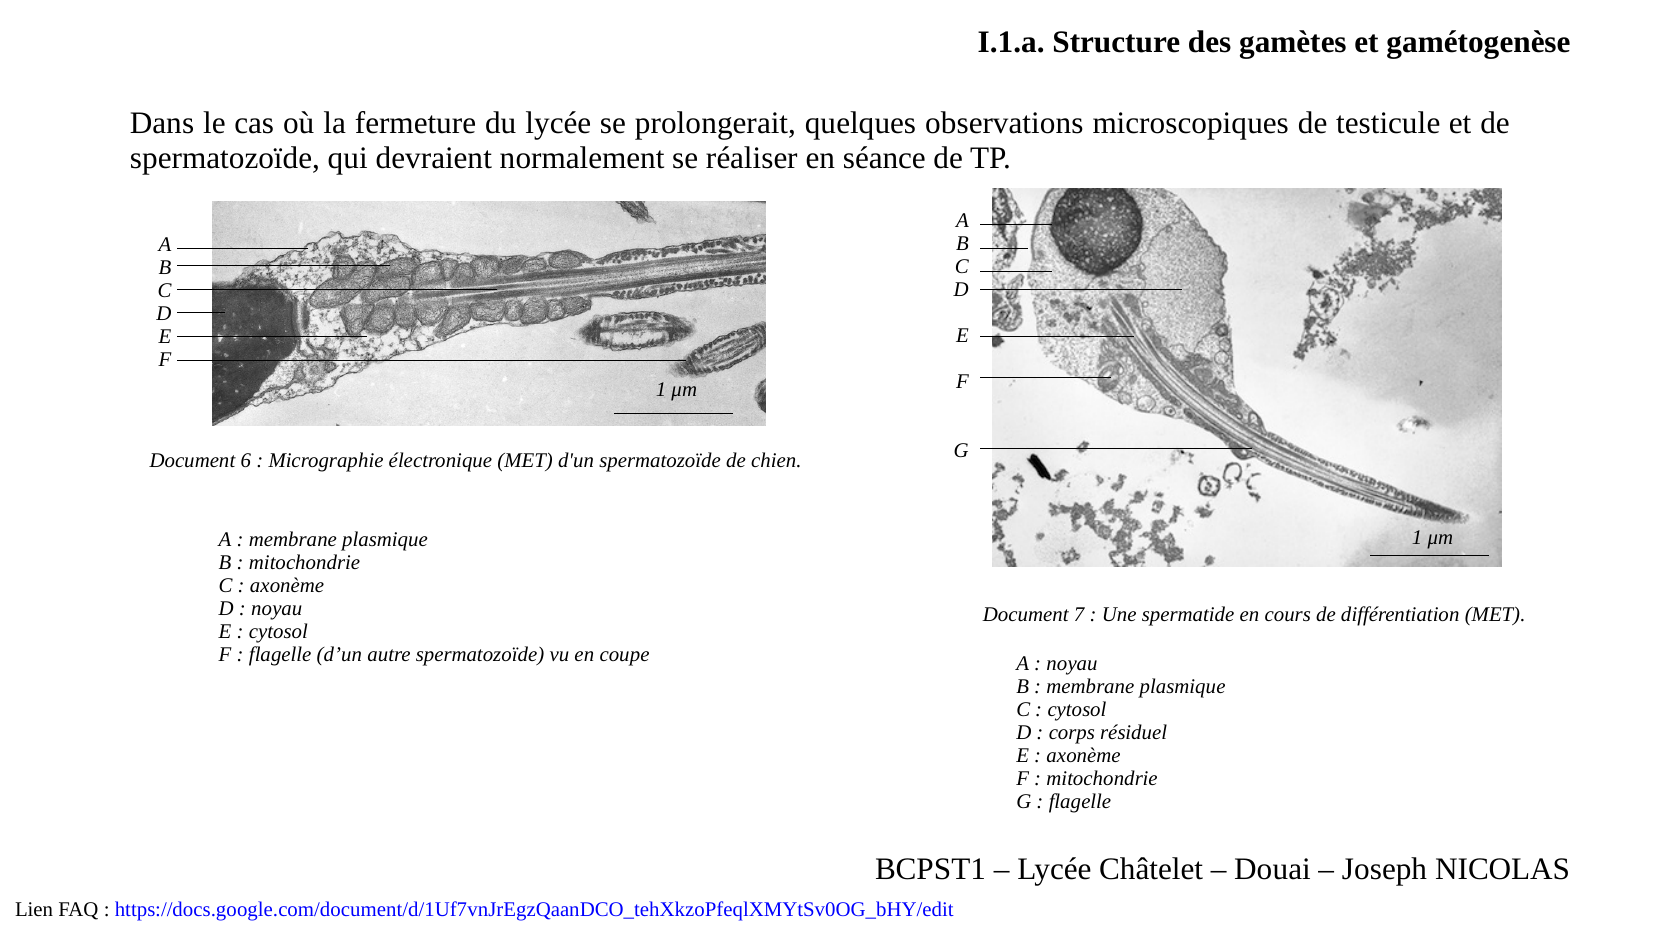

I.1.a. Structure des gamètes et gamétogenèse
Dans le cas où la fermeture du lycée se prolongerait, quelques observations microscopiques de testicule et de spermatozoïde, qui devraient normalement se réaliser en séance de TP.
A
B
C
D
E
F
G
A
B
C
D
E
F
1 μm
Document 6 : Micrographie électronique (MET) d'un spermatozoïde de chien.
1 μm
A : membrane plasmique
B : mitochondrie
C : axonème
D : noyau
E : cytosol
F : flagelle (d’un autre spermatozoïde) vu en coupe
Document 7 : Une spermatide en cours de différentiation (MET).
A : noyau
B : membrane plasmique
C : cytosol
D : corps résiduel
E : axonème
F : mitochondrie
G : flagelle
BCPST1 – Lycée Châtelet – Douai – Joseph NICOLAS
Lien FAQ : https://docs.google.com/document/d/1Uf7vnJrEgzQaanDCO_tehXkzoPfeqlXMYtSv0OG_bHY/edit